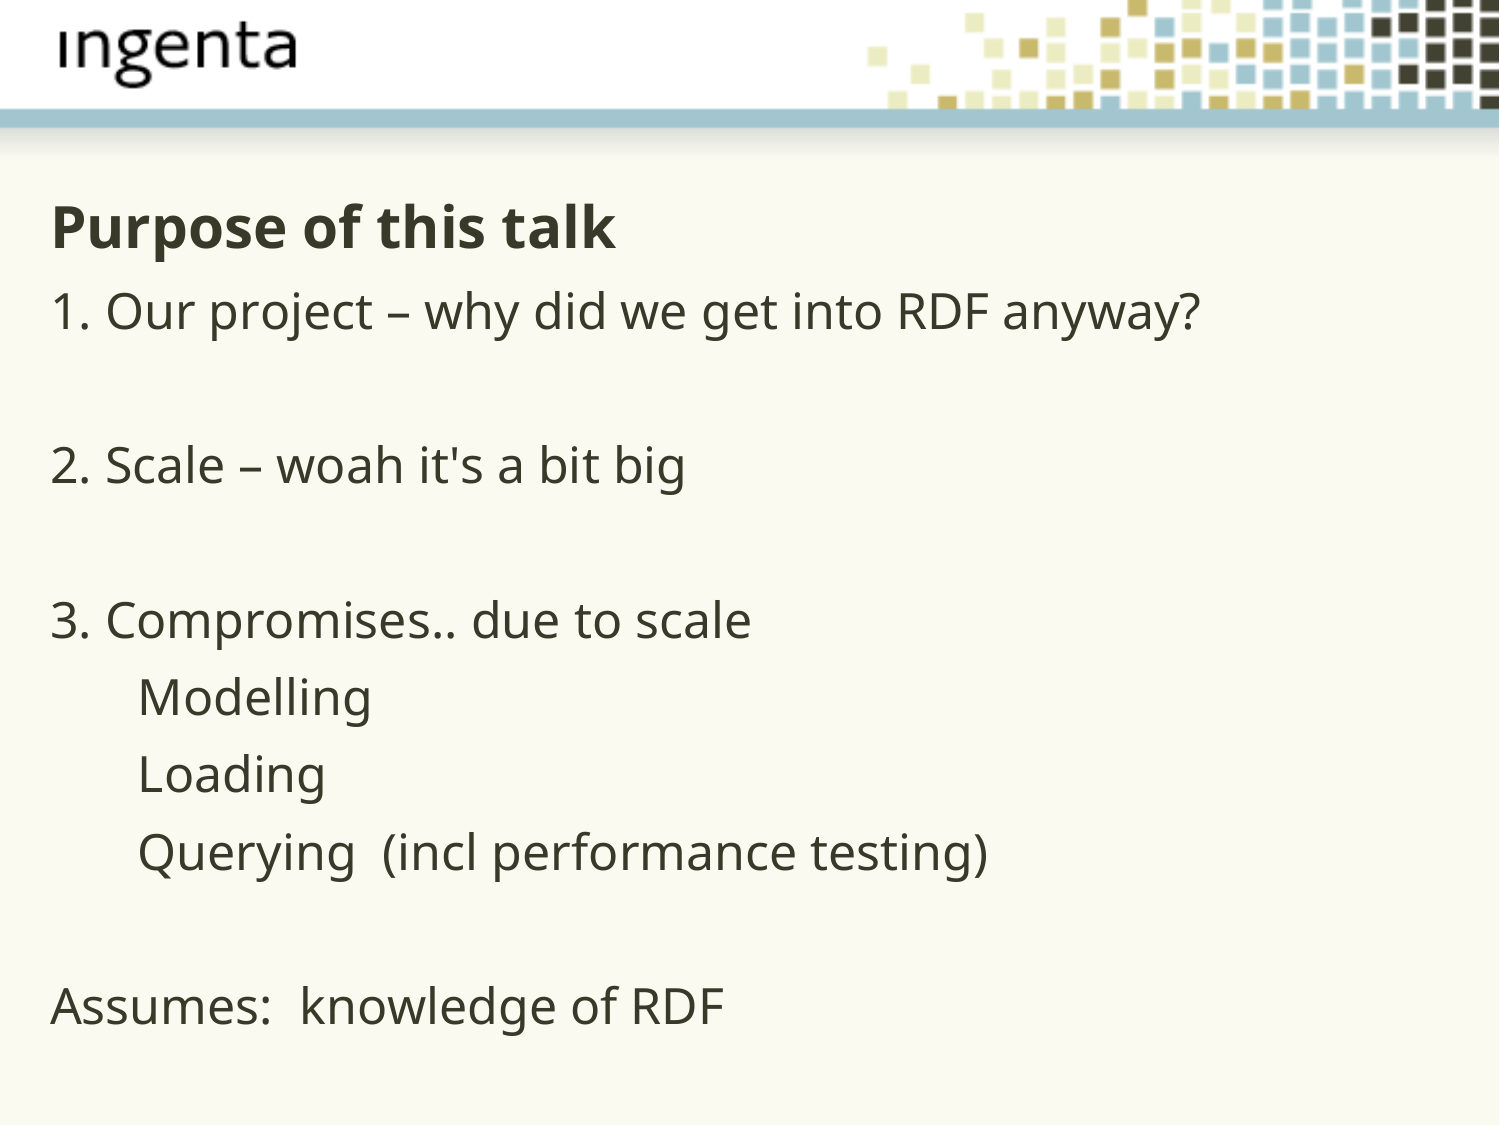

# Purpose of this talk
1. Our project – why did we get into RDF anyway?
2. Scale – woah it's a bit big
3. Compromises.. due to scale
 Modelling
 Loading
 Querying (incl performance testing)
Assumes: knowledge of RDF